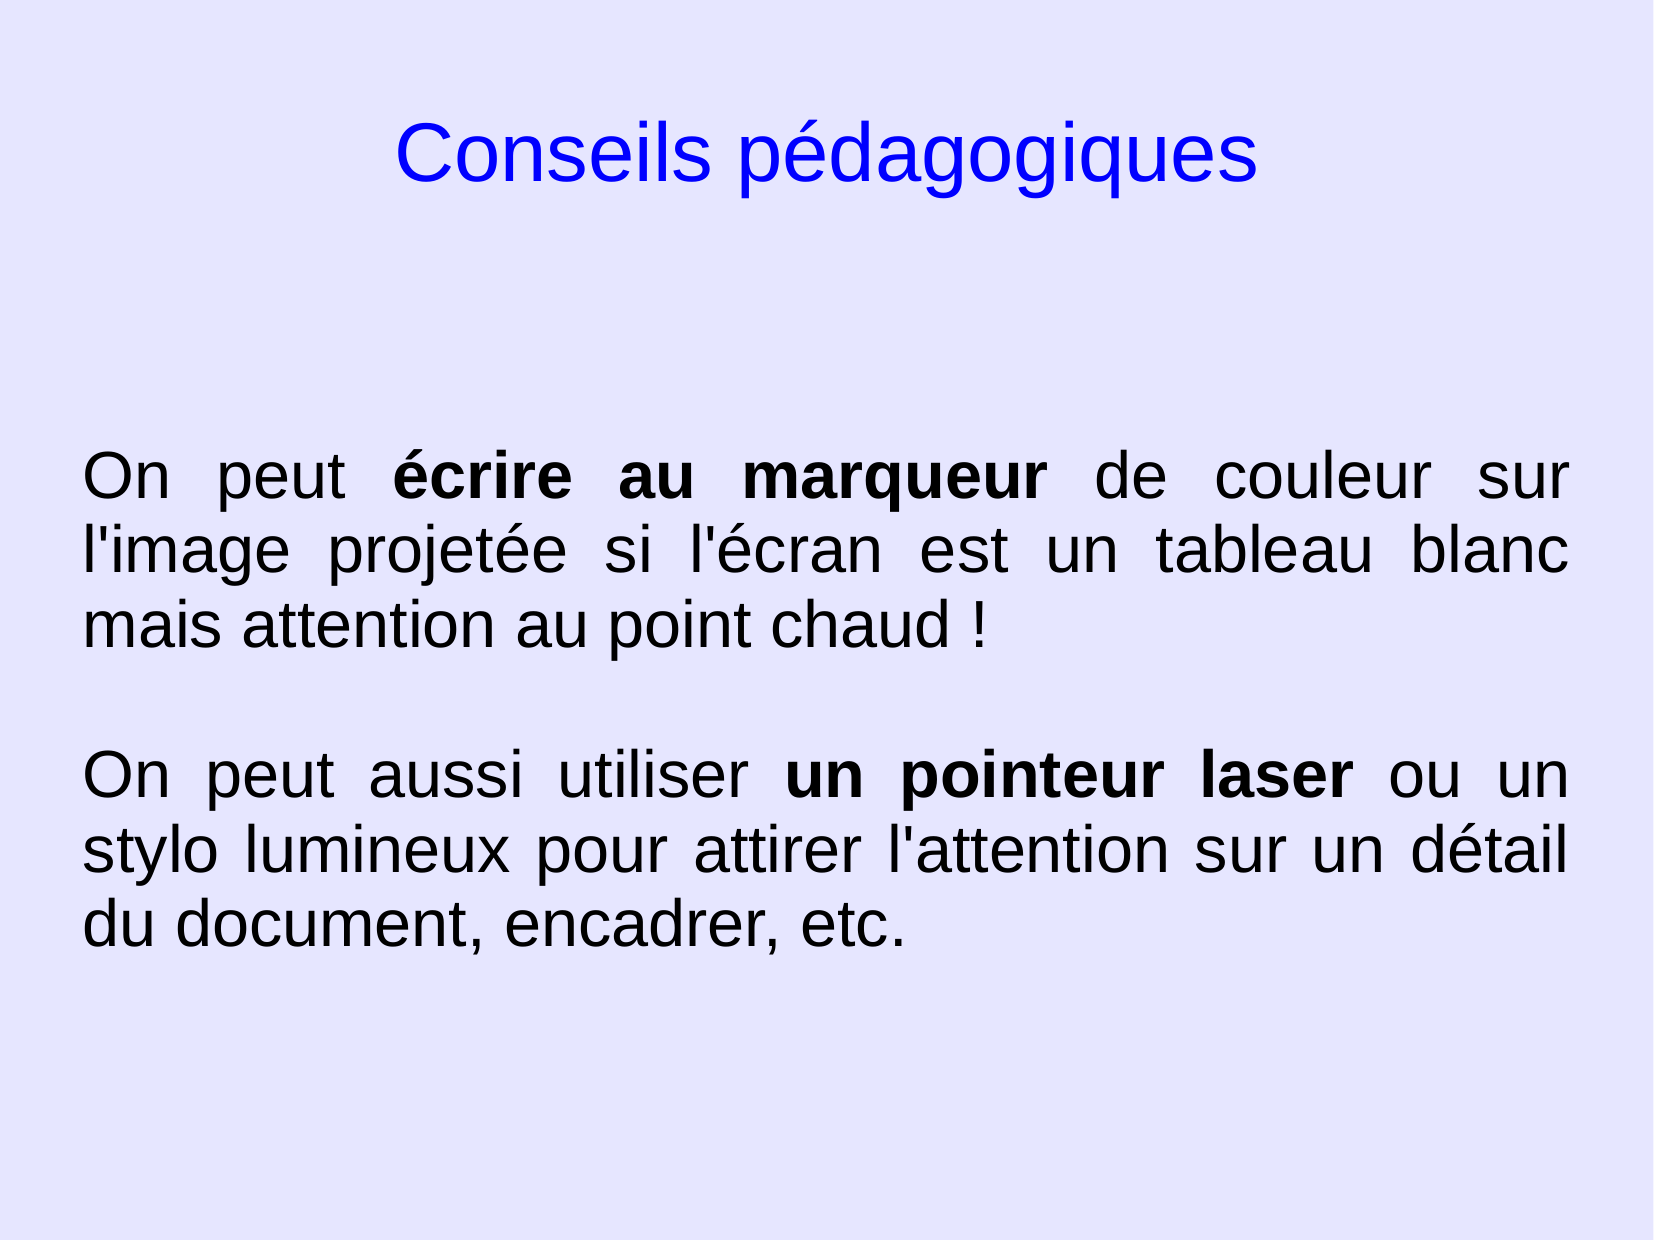

# Conseils pédagogiques
On peut écrire au marqueur de couleur sur l'image projetée si l'écran est un tableau blanc mais attention au point chaud !
On peut aussi utiliser un pointeur laser ou un stylo lumineux pour attirer l'attention sur un détail du document, encadrer, etc.